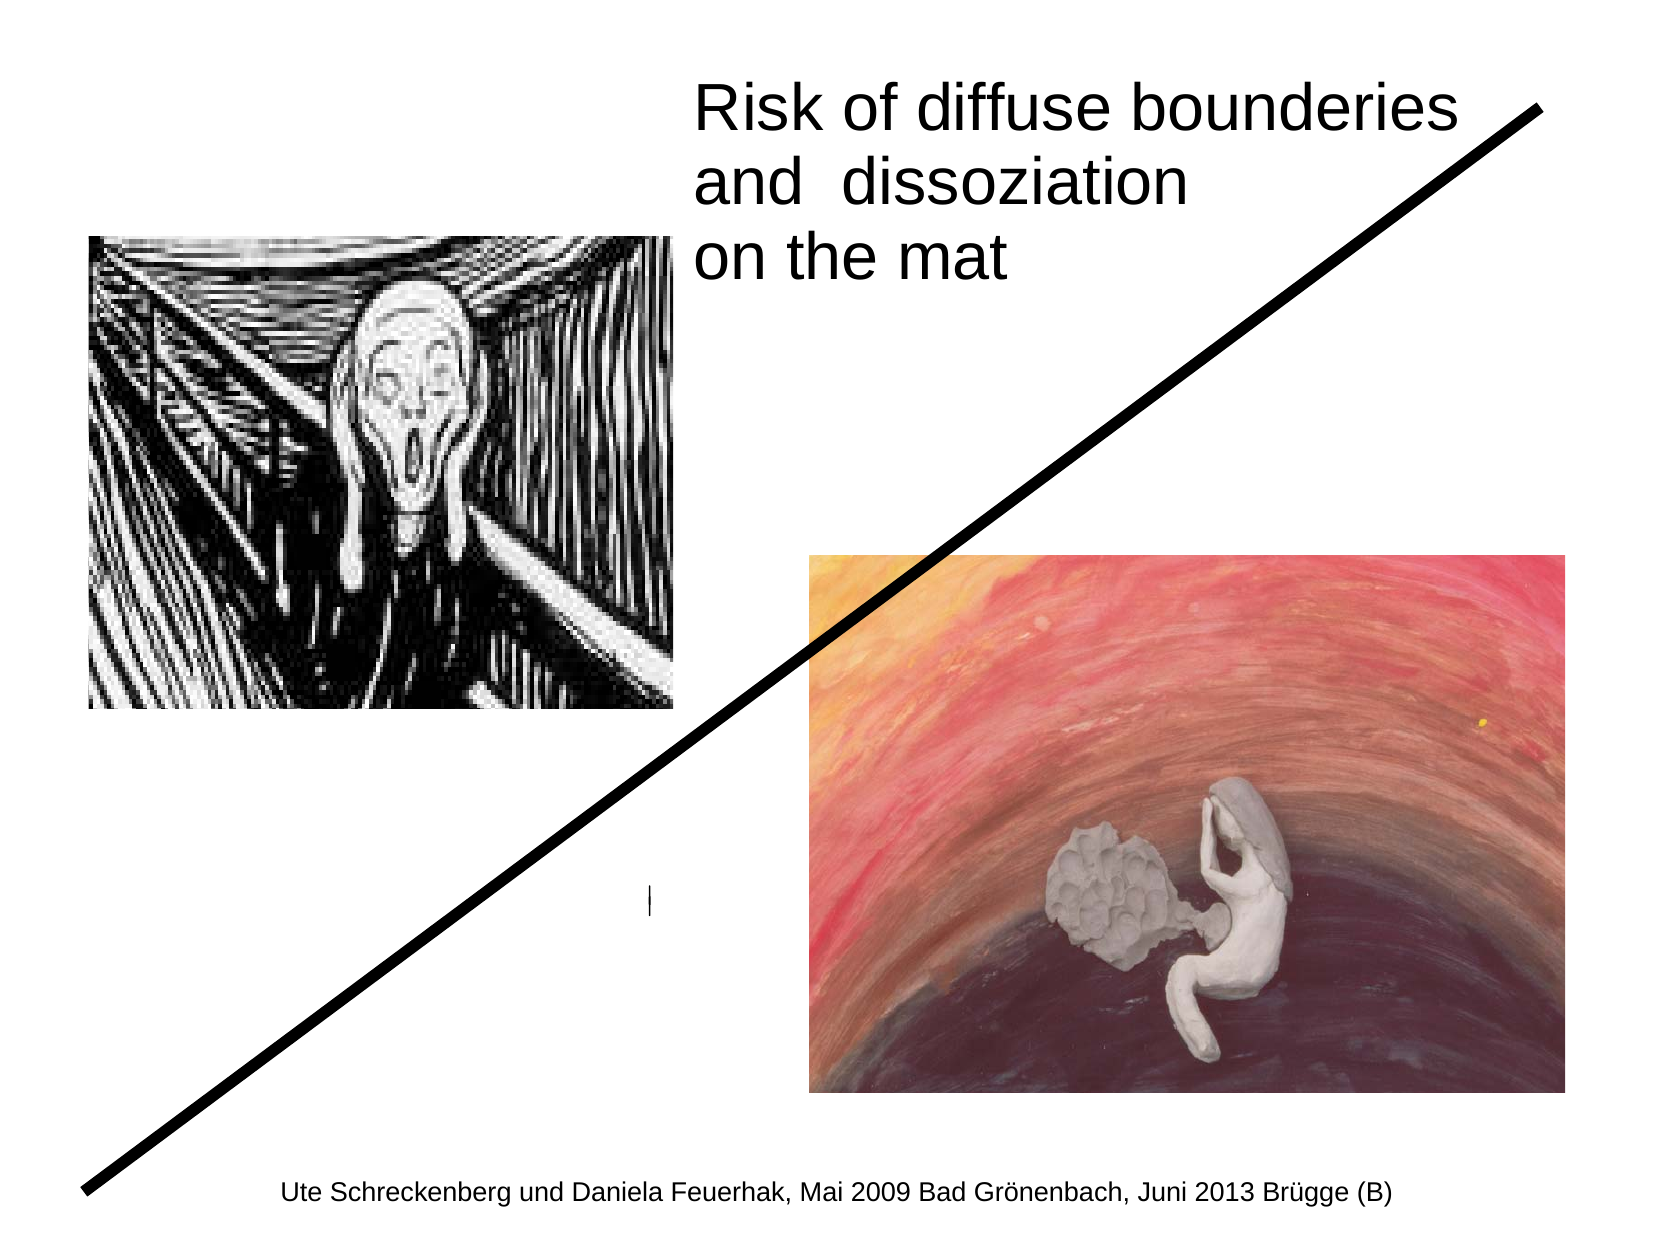

Risk of diffuse bounderies and dissoziation
on the mat
Ute Schreckenberg und Daniela Feuerhak, Mai 2009 Bad Grönenbach, Juni 2013 Brügge (B)